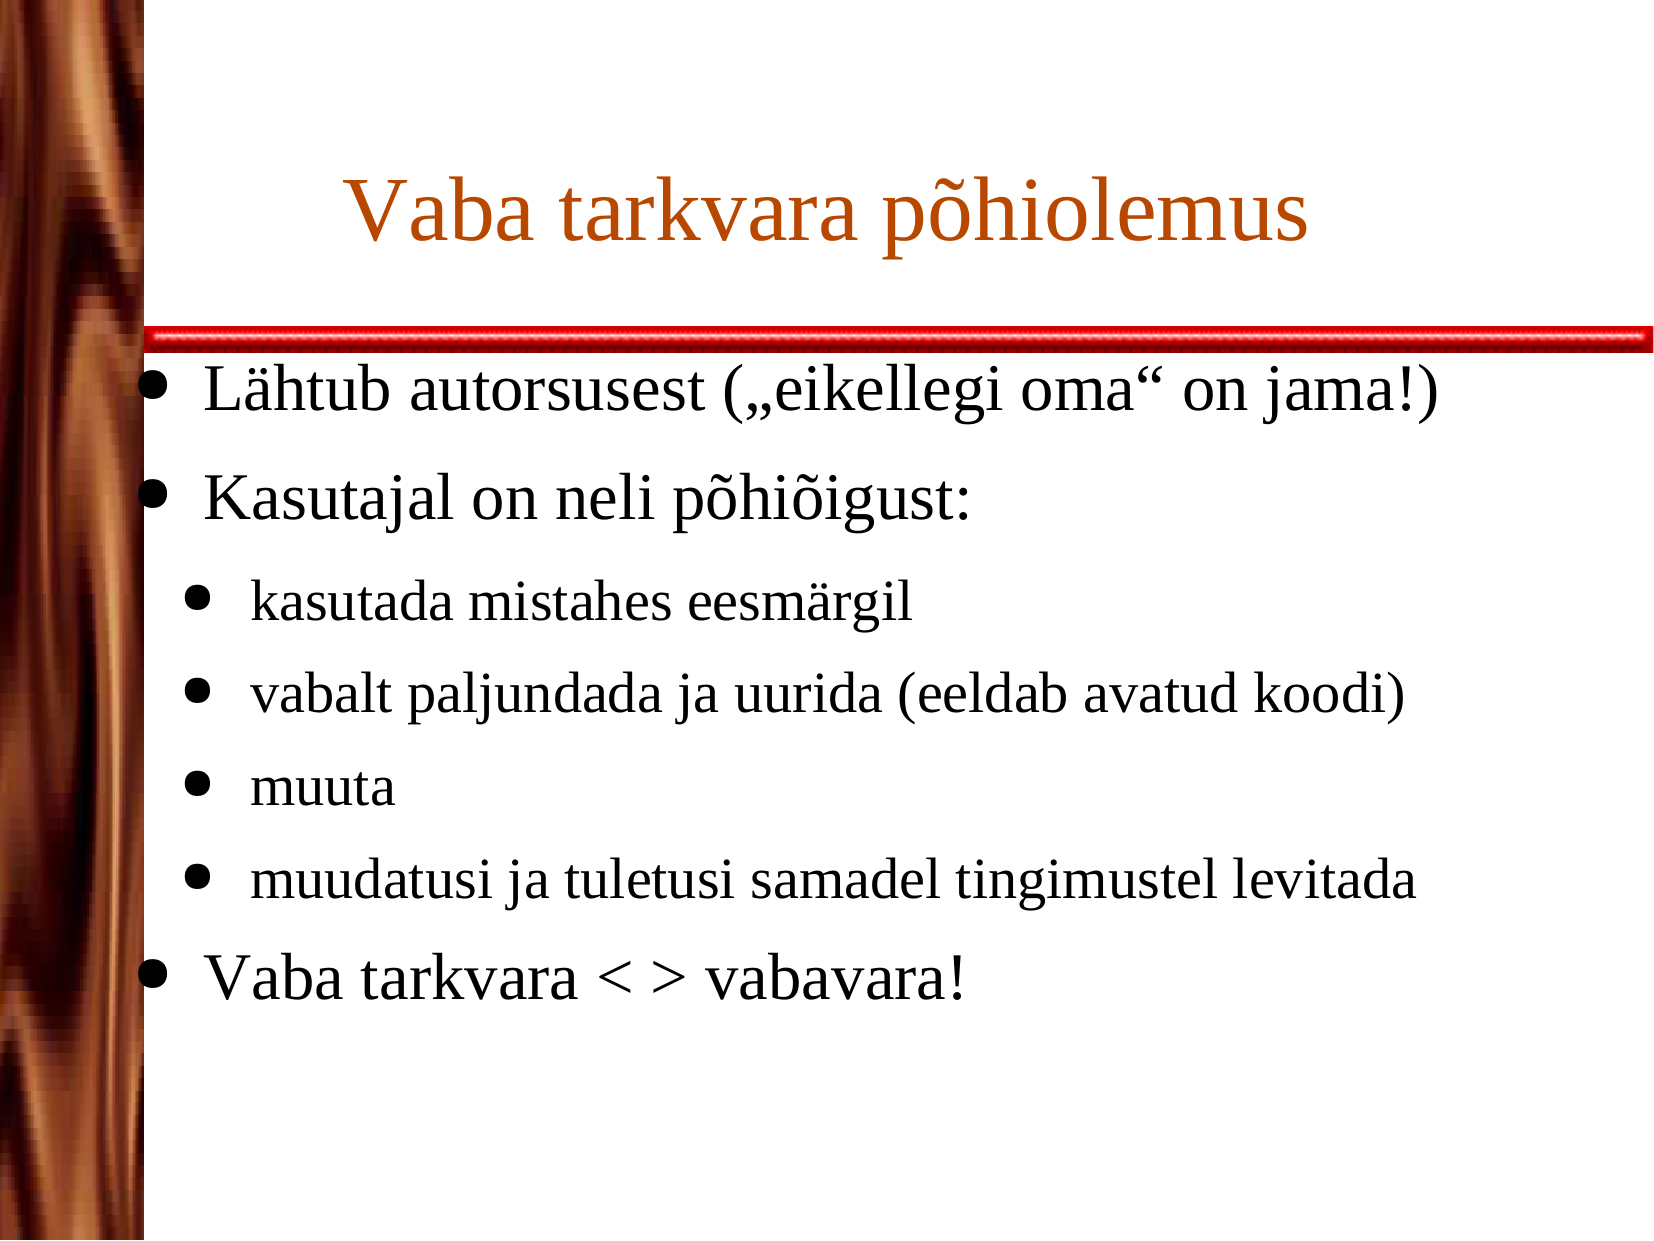

# Vaba tarkvara põhiolemus
Lähtub autorsusest („eikellegi oma“ on jama!)
Kasutajal on neli põhiõigust:
kasutada mistahes eesmärgil
vabalt paljundada ja uurida (eeldab avatud koodi)
muuta
muudatusi ja tuletusi samadel tingimustel levitada
Vaba tarkvara < > vabavara!